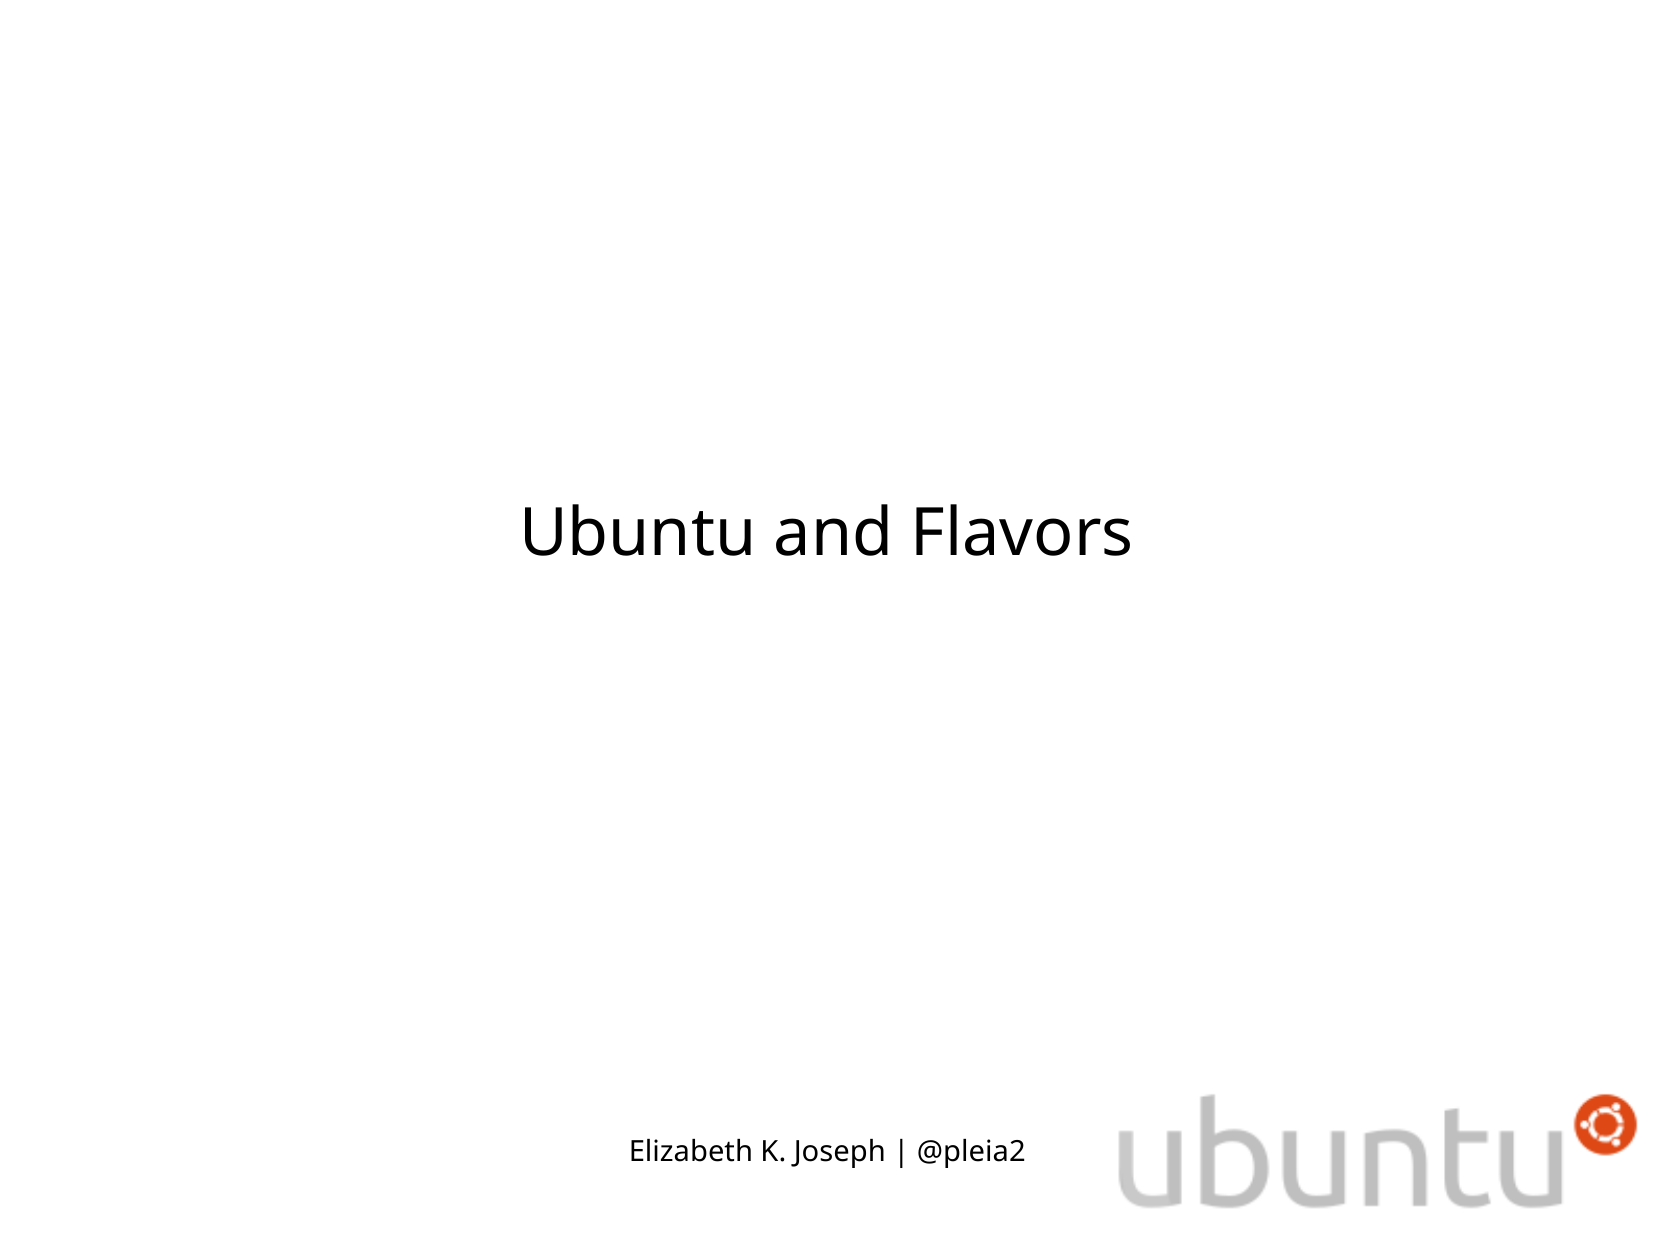

# Ubuntu and Flavors
Elizabeth K. Joseph | @pleia2